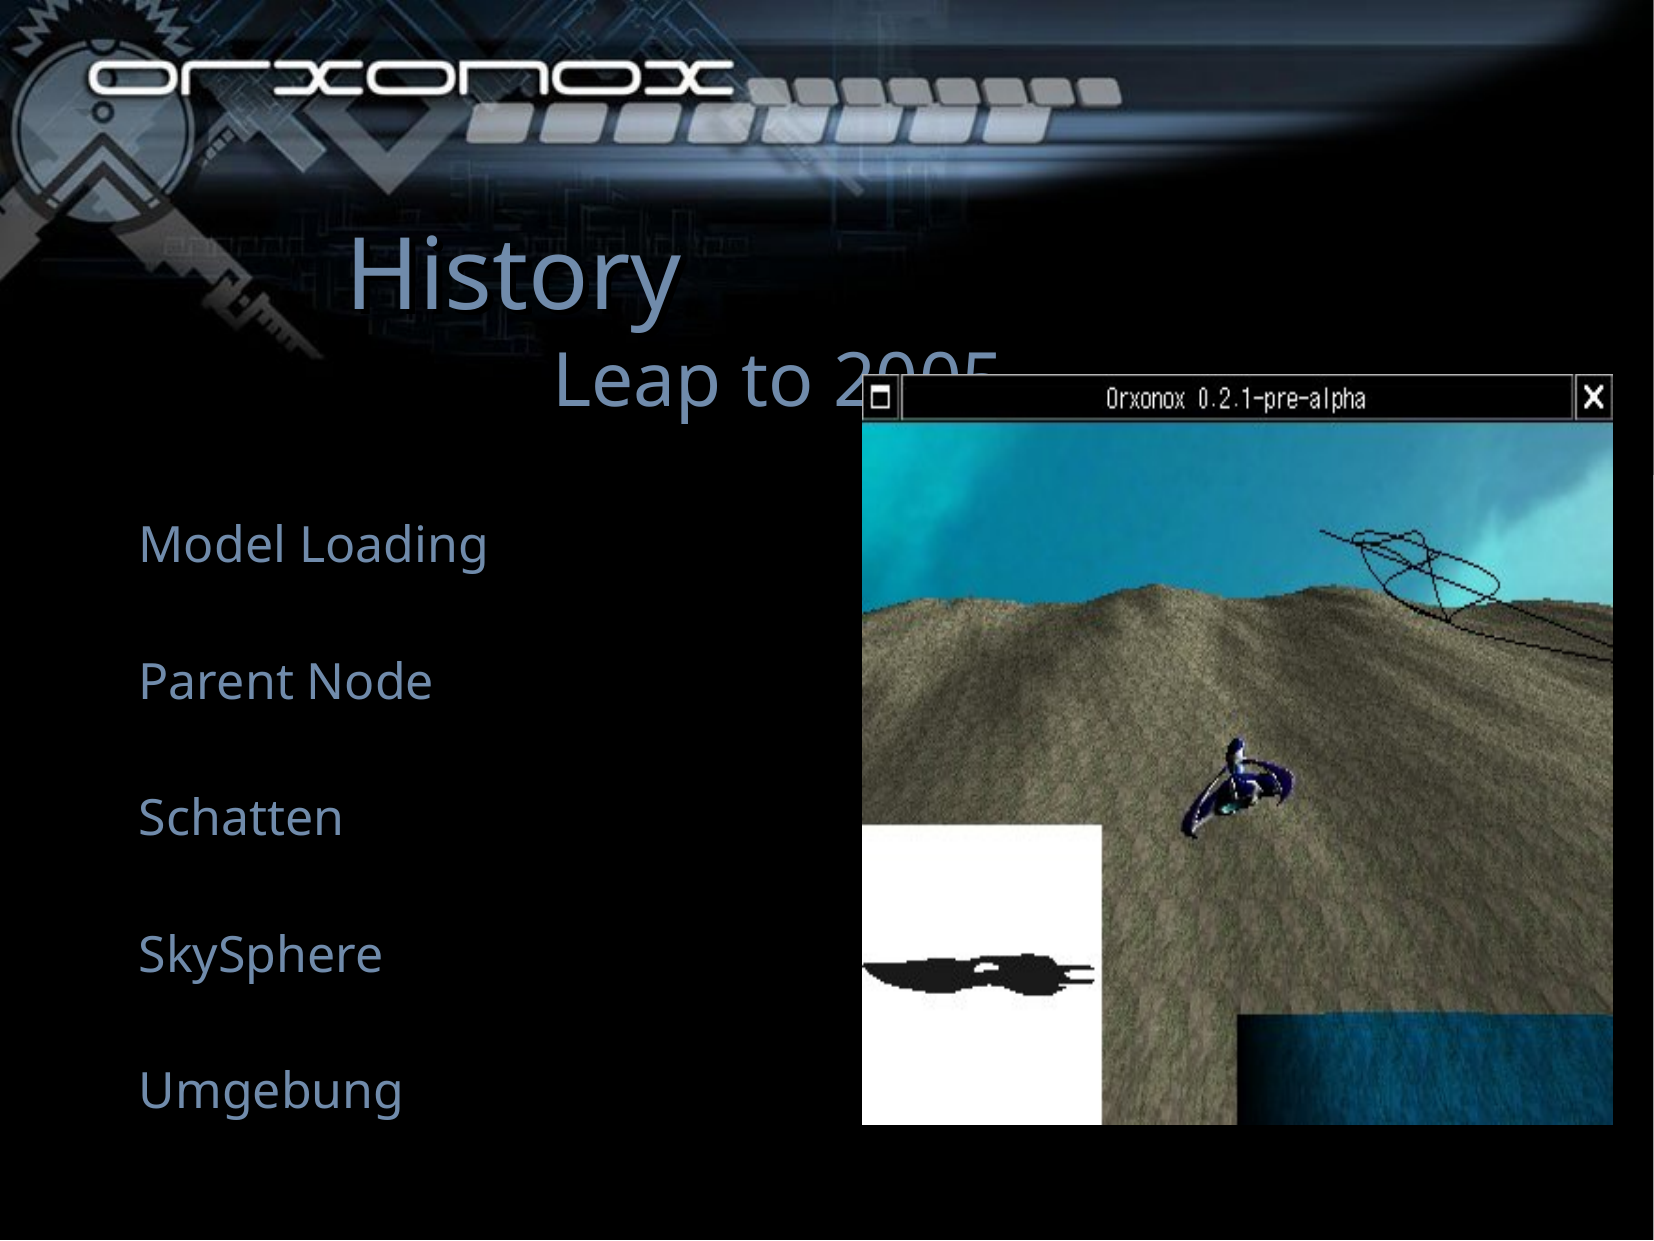

History
Leap to 2005
Model Loading
Parent Node
Schatten
SkySphere
Umgebung